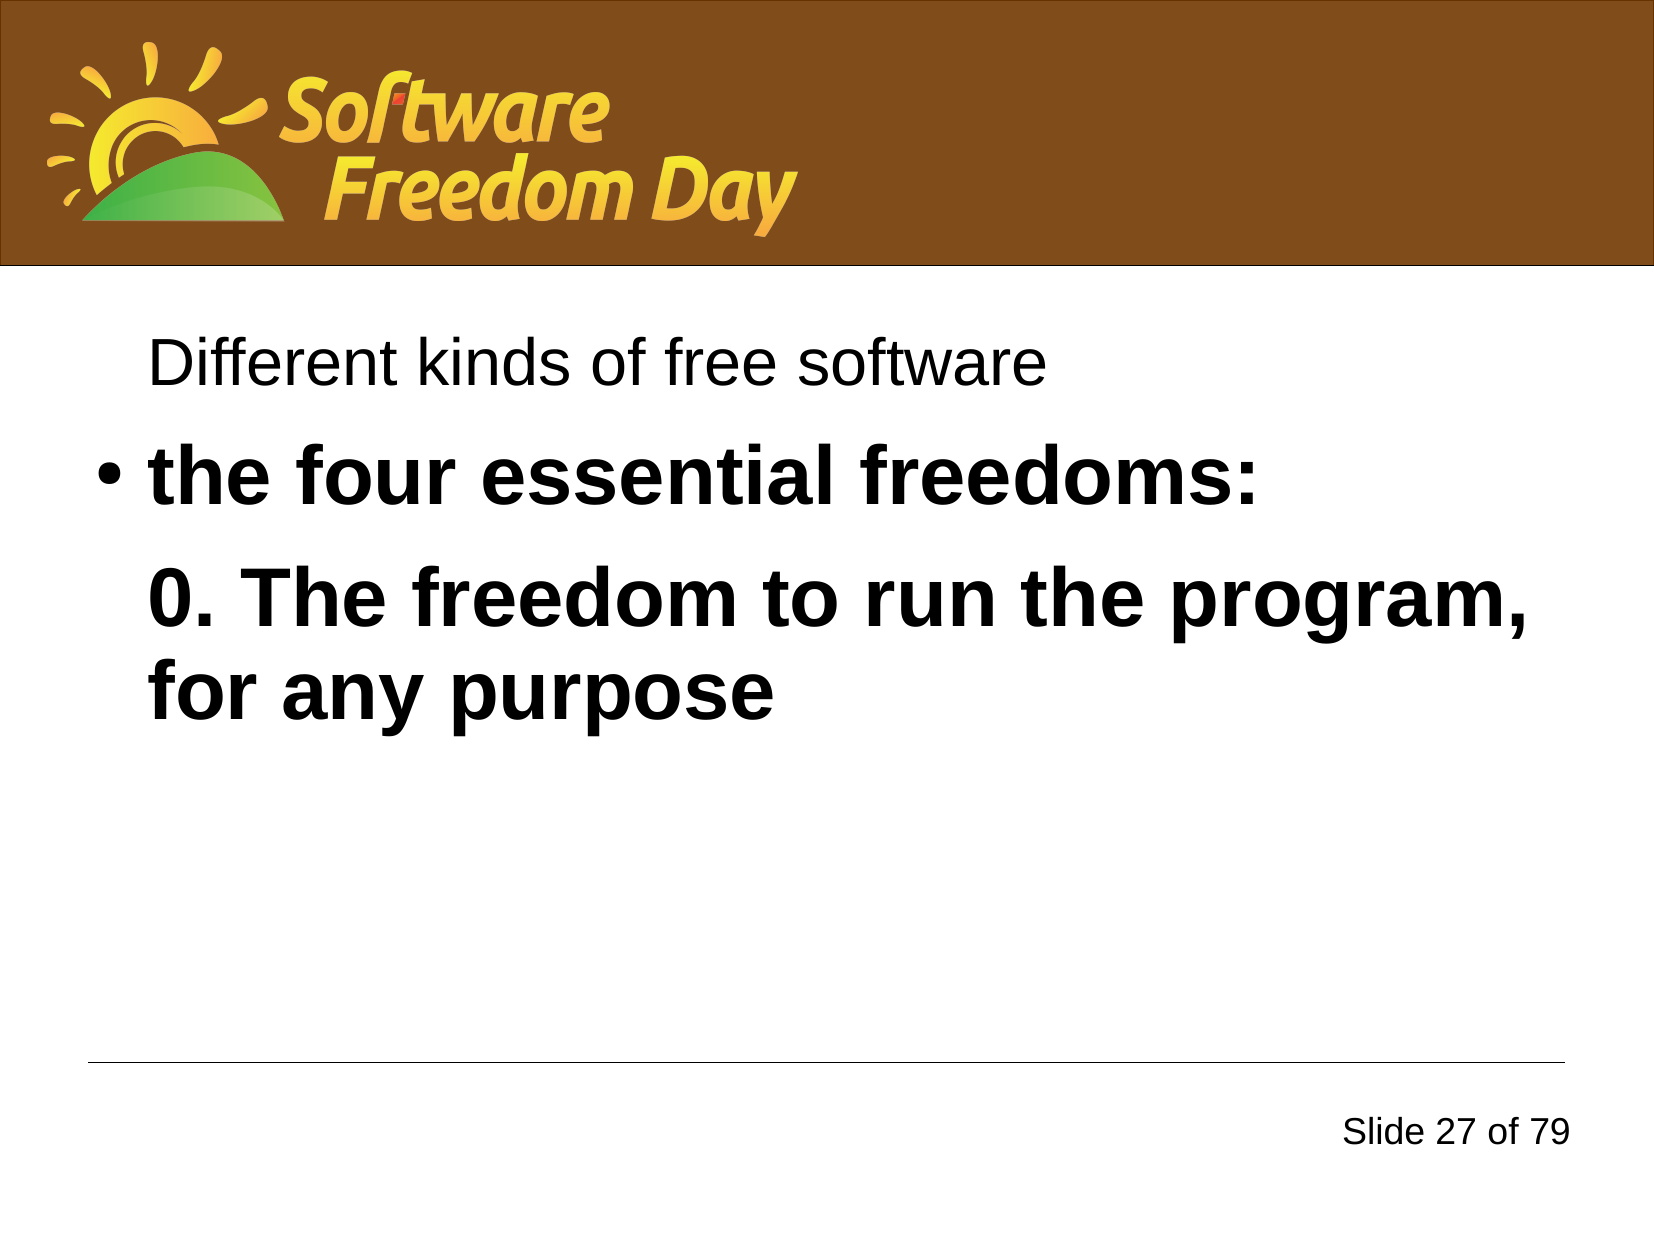

#
Different kinds of free software
the four essential freedoms:
0. The freedom to run the program, for any purpose
27